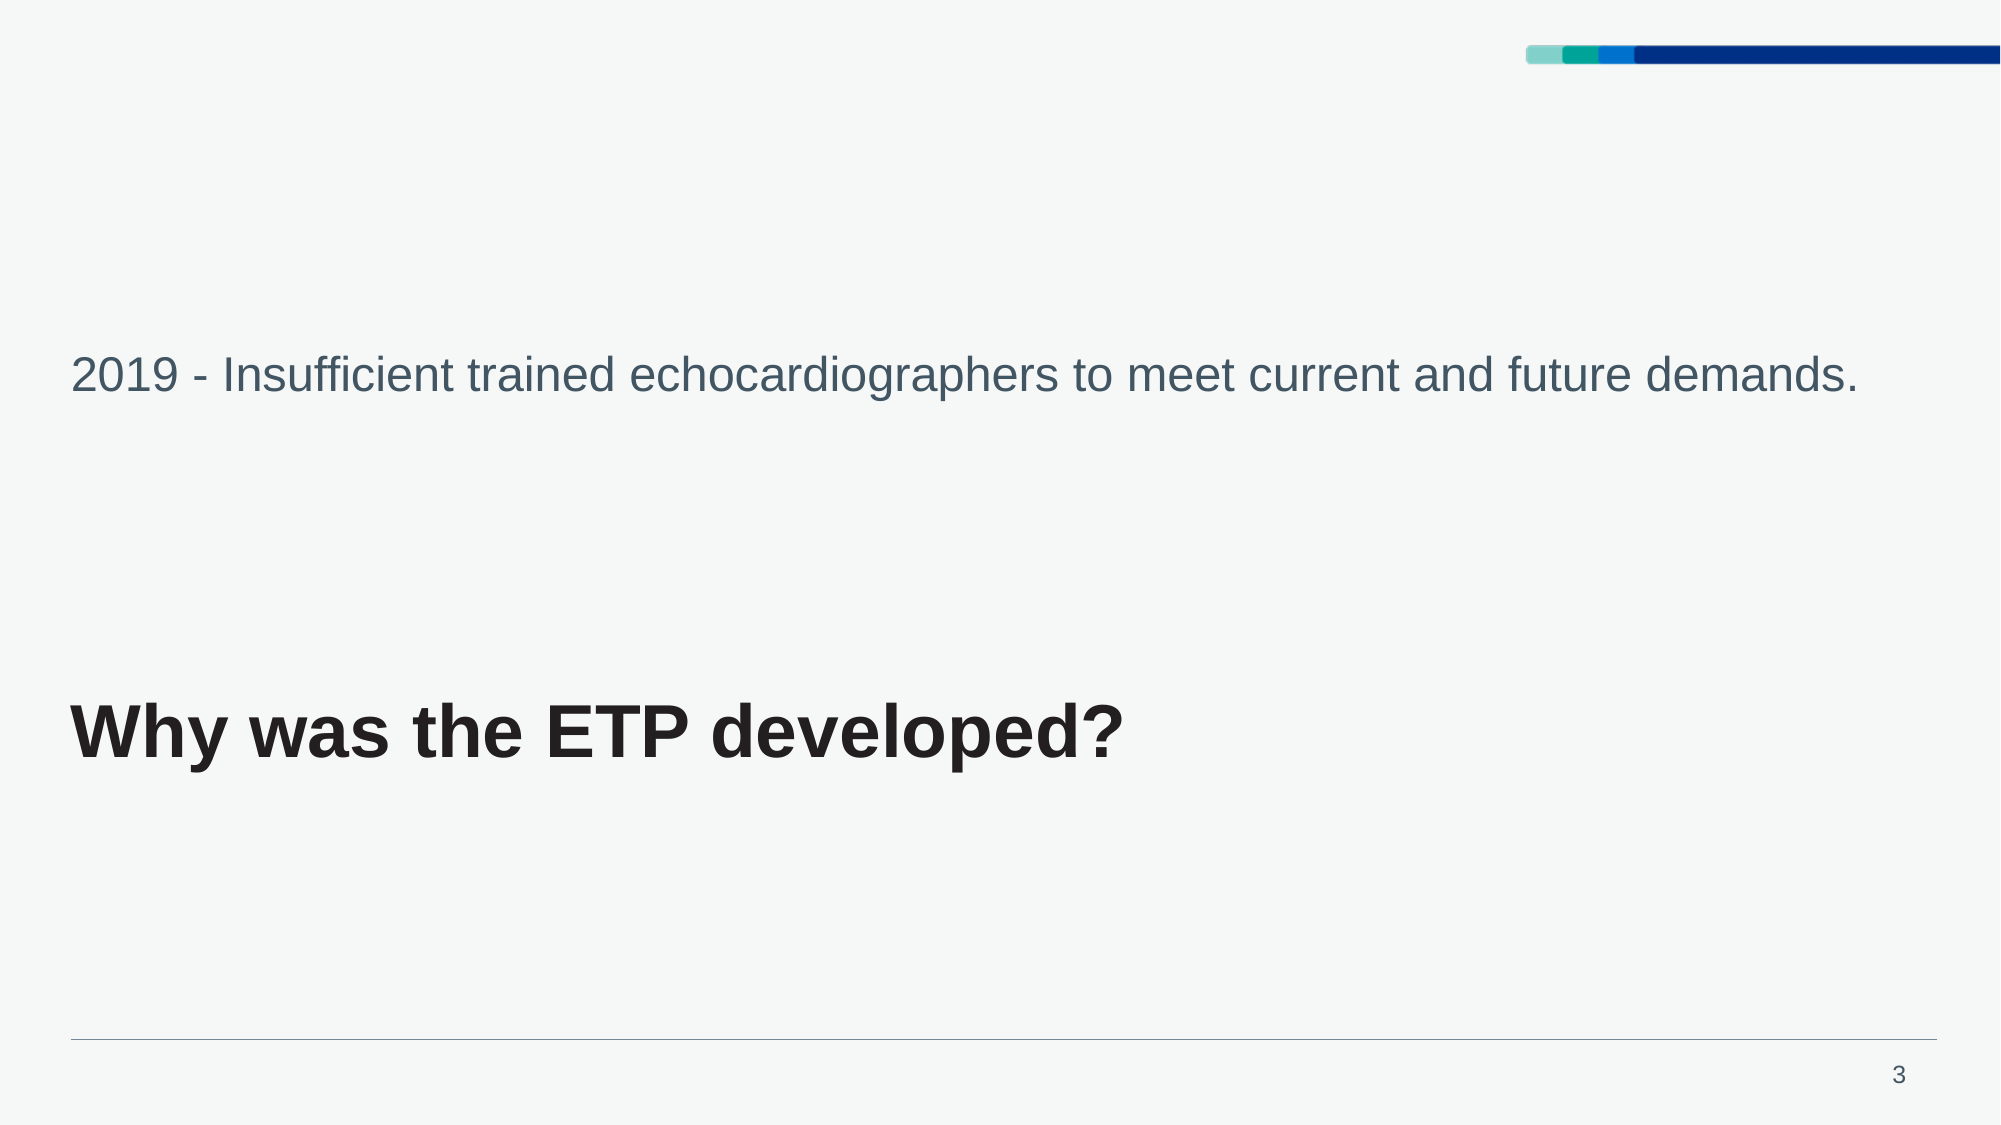

# 2019 - Insufficient trained echocardiographers to meet current and future demands.
Why was the ETP developed?